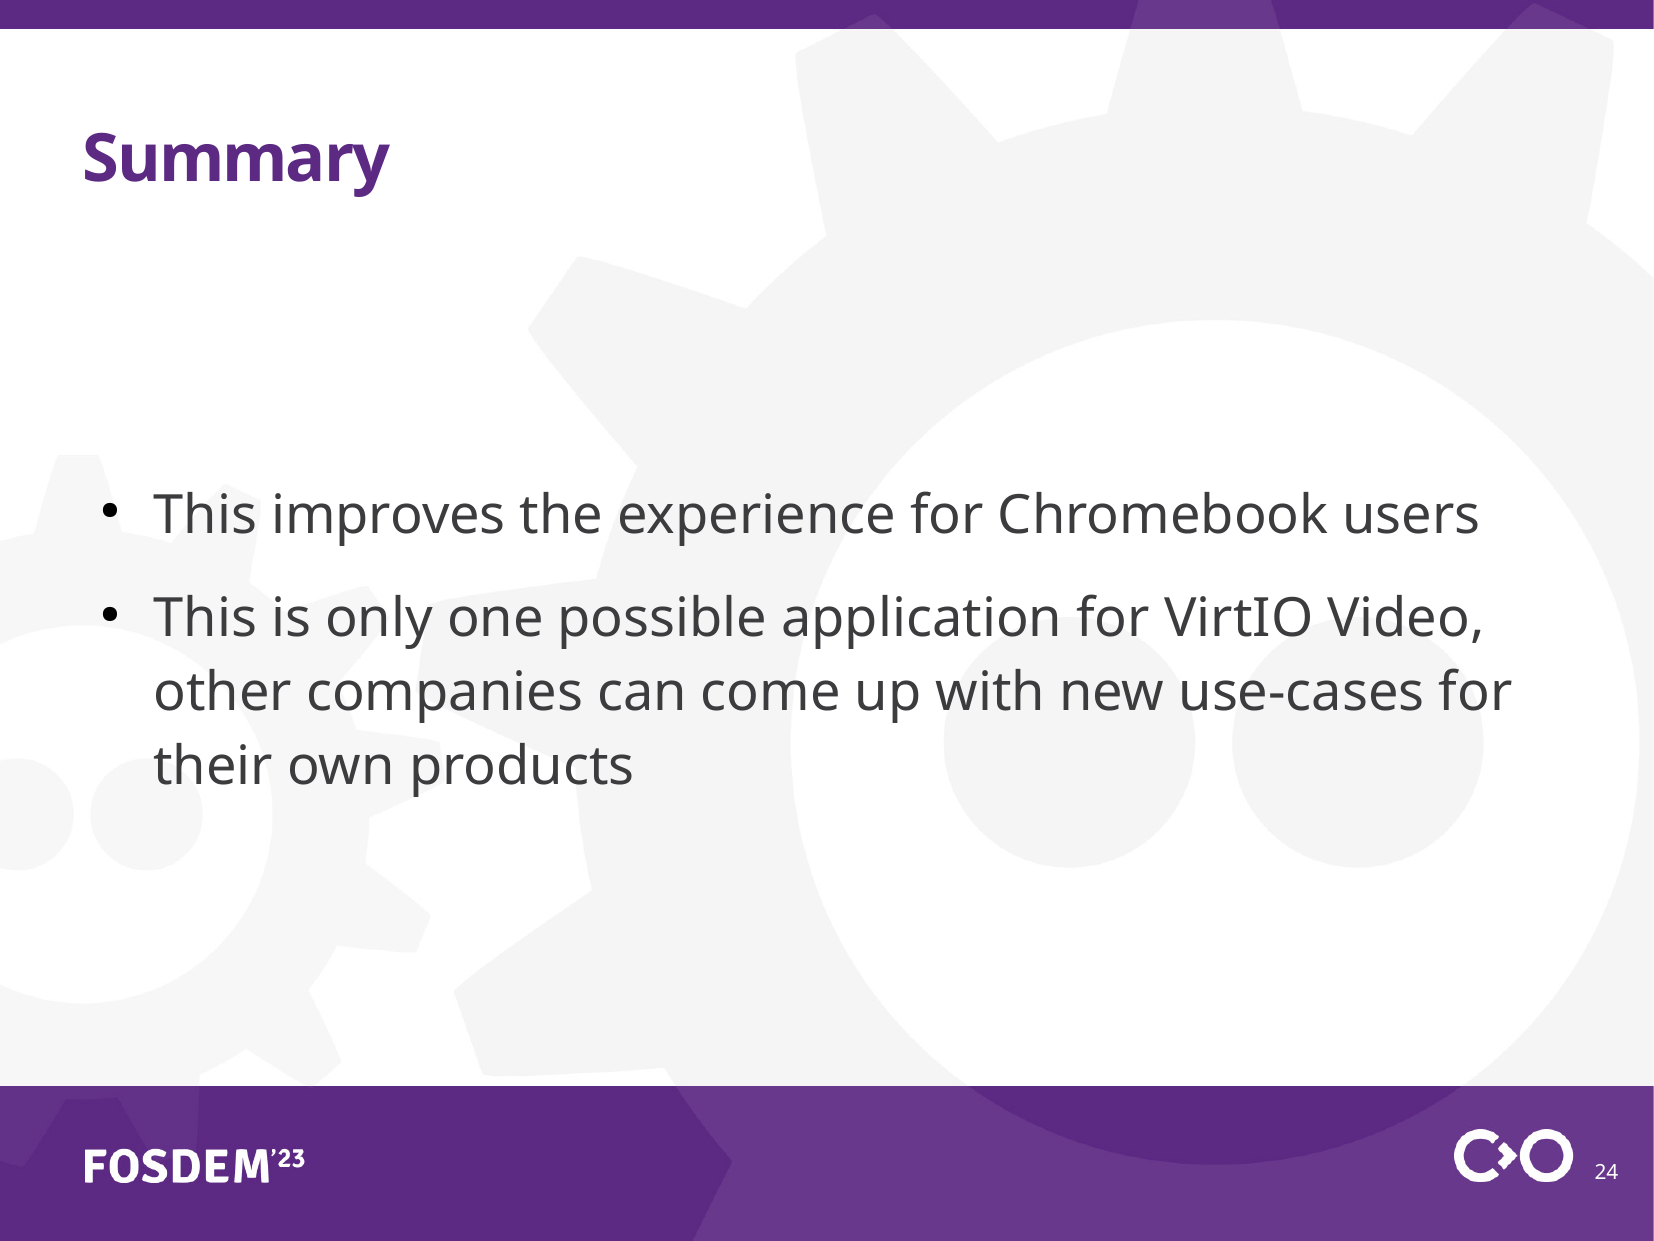

# Summary
This improves the experience for Chromebook users
This is only one possible application for VirtIO Video, other companies can come up with new use-cases for their own products